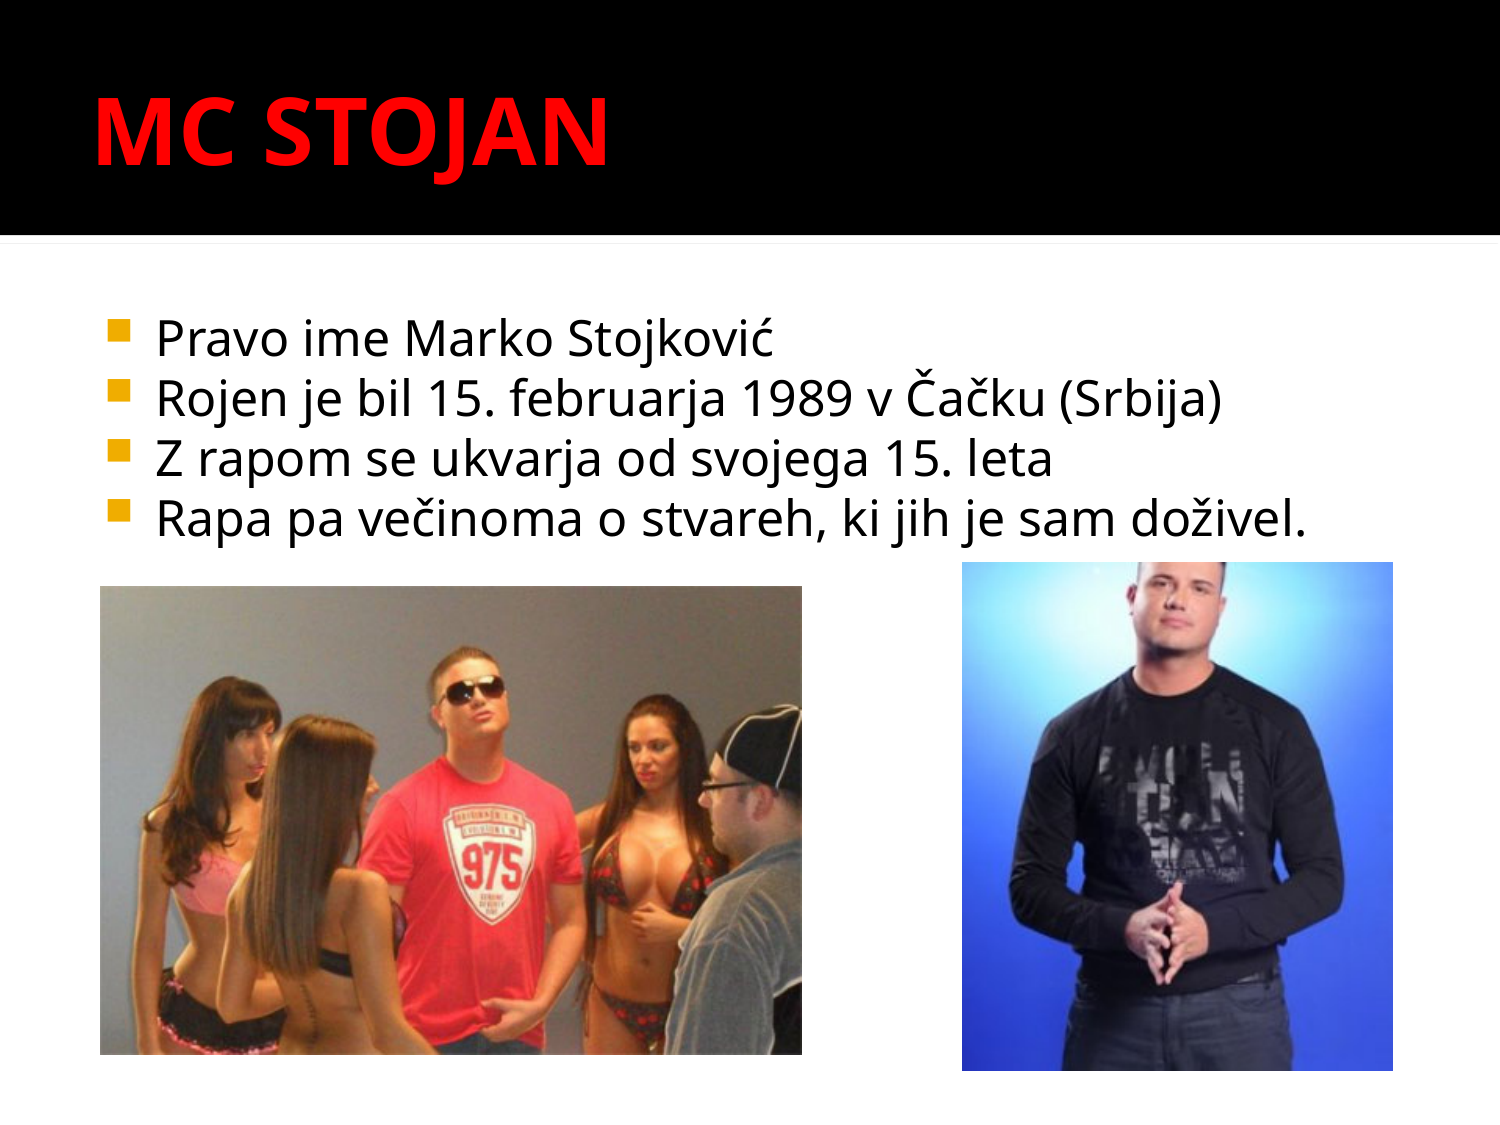

# MC STOJAN
Pravo ime Marko Stojković
Rojen je bil 15. februarja 1989 v Čačku (Srbija)
Z rapom se ukvarja od svojega 15. leta
Rapa pa večinoma o stvareh, ki jih je sam doživel.